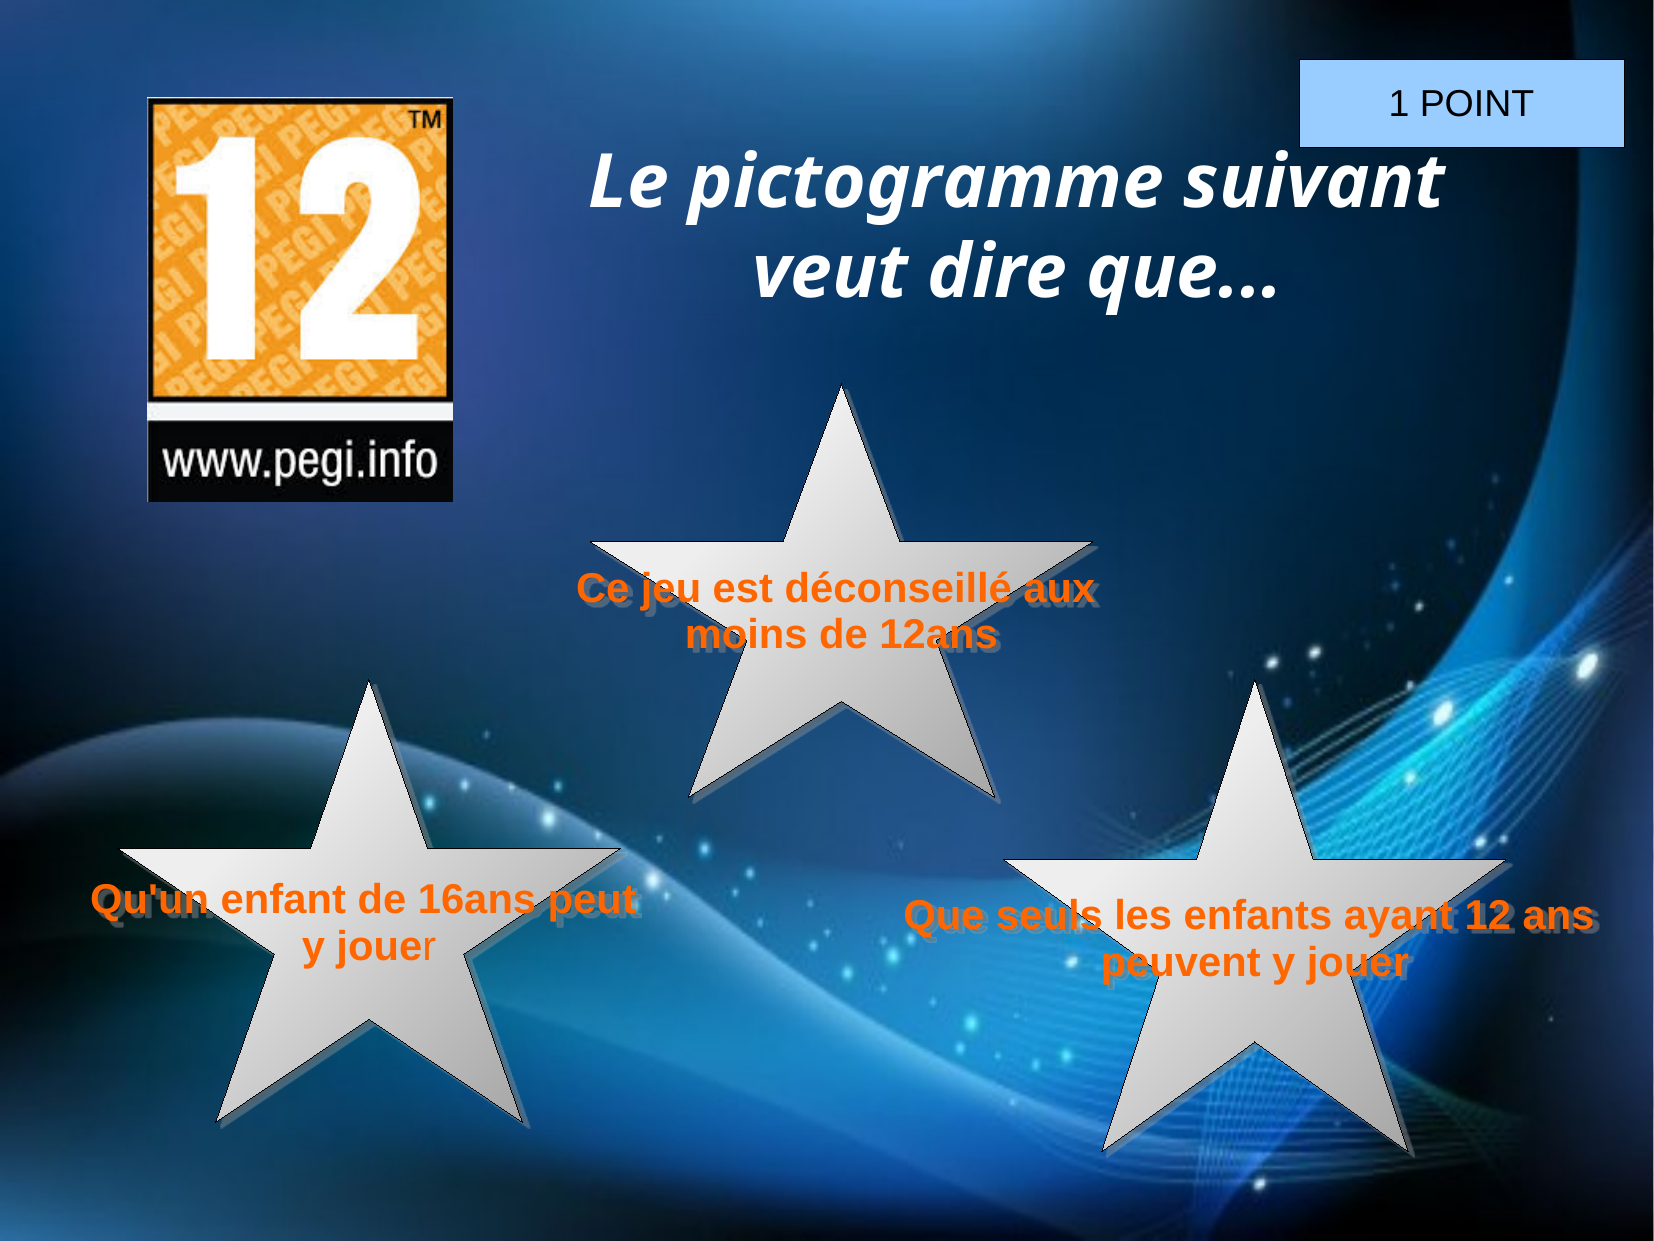

1 POINT
# Le pictogramme suivant veut dire que...
Ce jeu est déconseillé aux
moins de 12ans
Qu'un enfant de 16ans peut
y jouer
Que seuls les enfants ayant 12 ans
peuvent y jouer